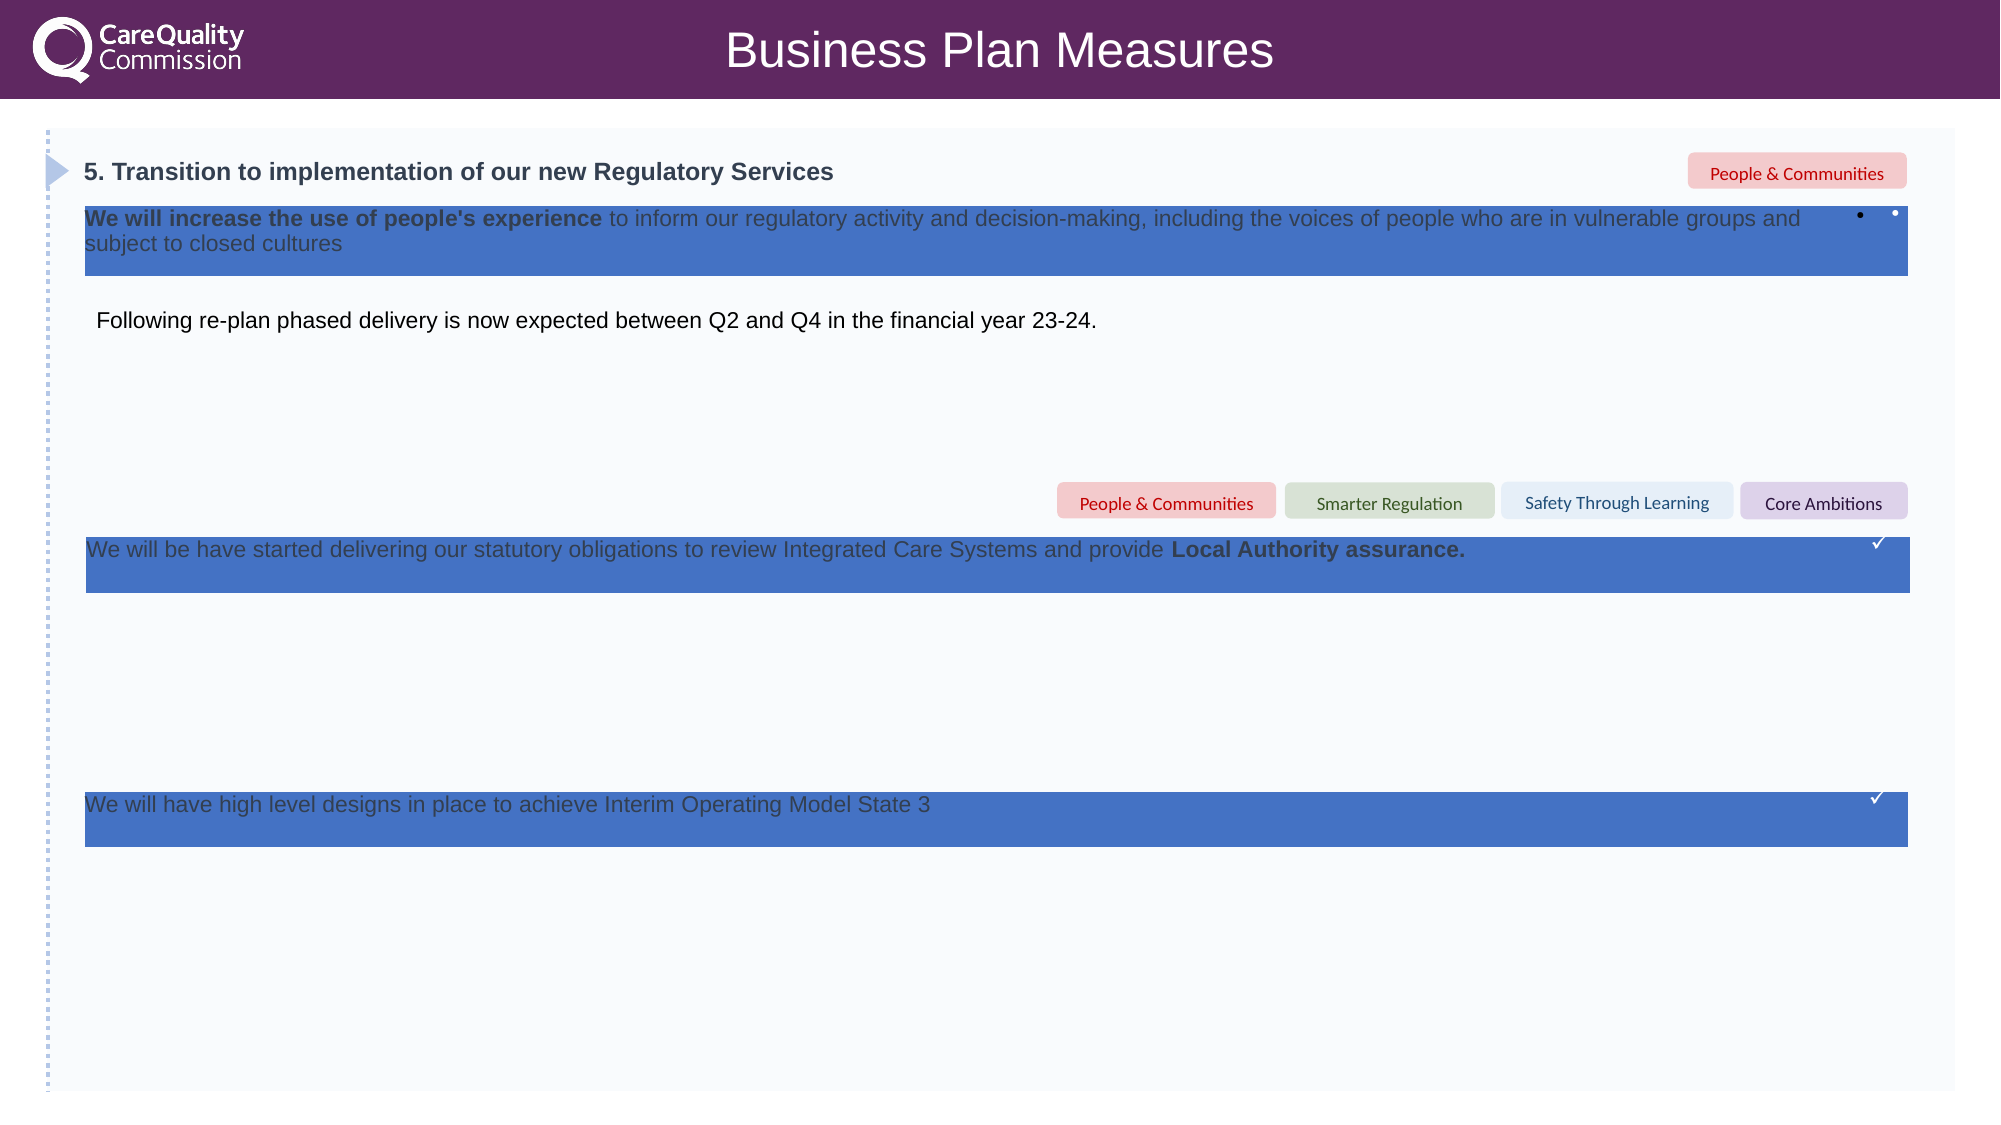

Business Plan Measures
5. Transition to implementation of our new Regulatory Services
People & Communities
| We will increase the use of people's experience to inform our regulatory activity and decision-making, including the voices of people who are in vulnerable groups and subject to closed cultures |  |
| --- | --- |
Following re-plan phased delivery is now expected between Q2 and Q4 in the financial year 23-24.
Safety Through Learning
Core Ambitions
People & Communities
Smarter Regulation
| We will be have started delivering our statutory obligations to review Integrated Care Systems and provide Local Authority assurance. |  |
| --- | --- |
| We will have high level designs in place to achieve Interim Operating Model State 3 |  |
| --- | --- |